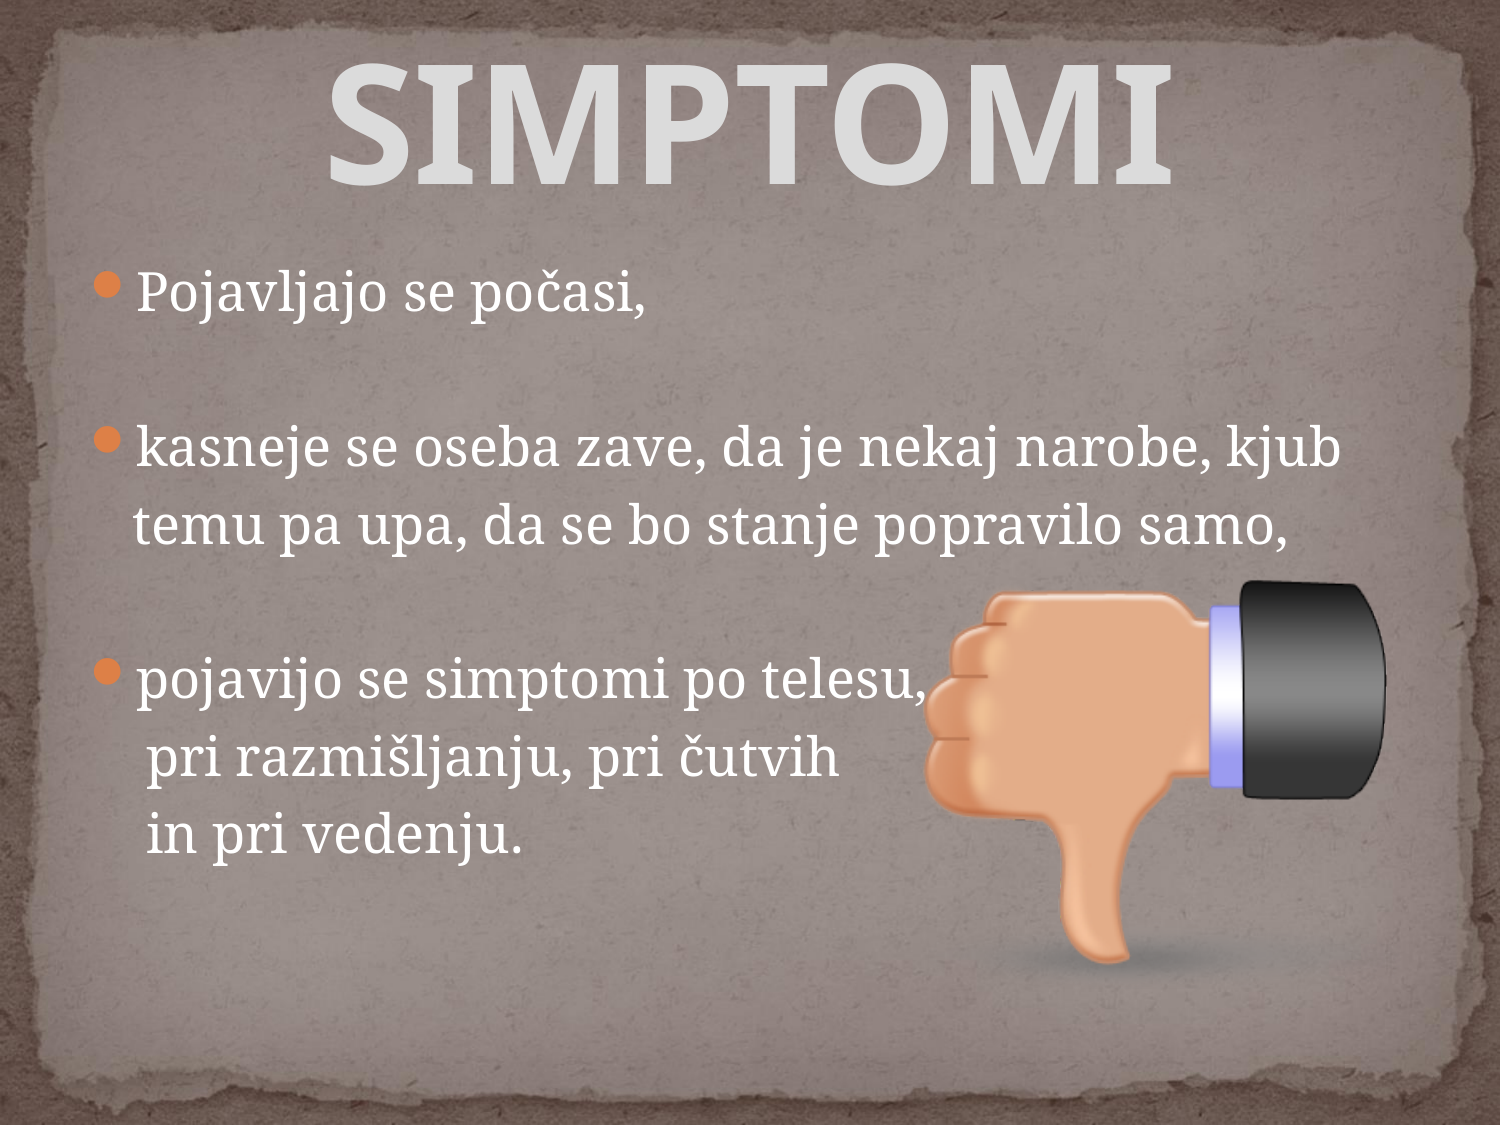

SIMPTOMI
# Pojavljajo se počasi,
kasneje se oseba zave, da je nekaj narobe, kjub
 temu pa upa, da se bo stanje popravilo samo,
pojavijo se simptomi po telesu,
 pri razmišljanju, pri čutvih
 in pri vedenju.